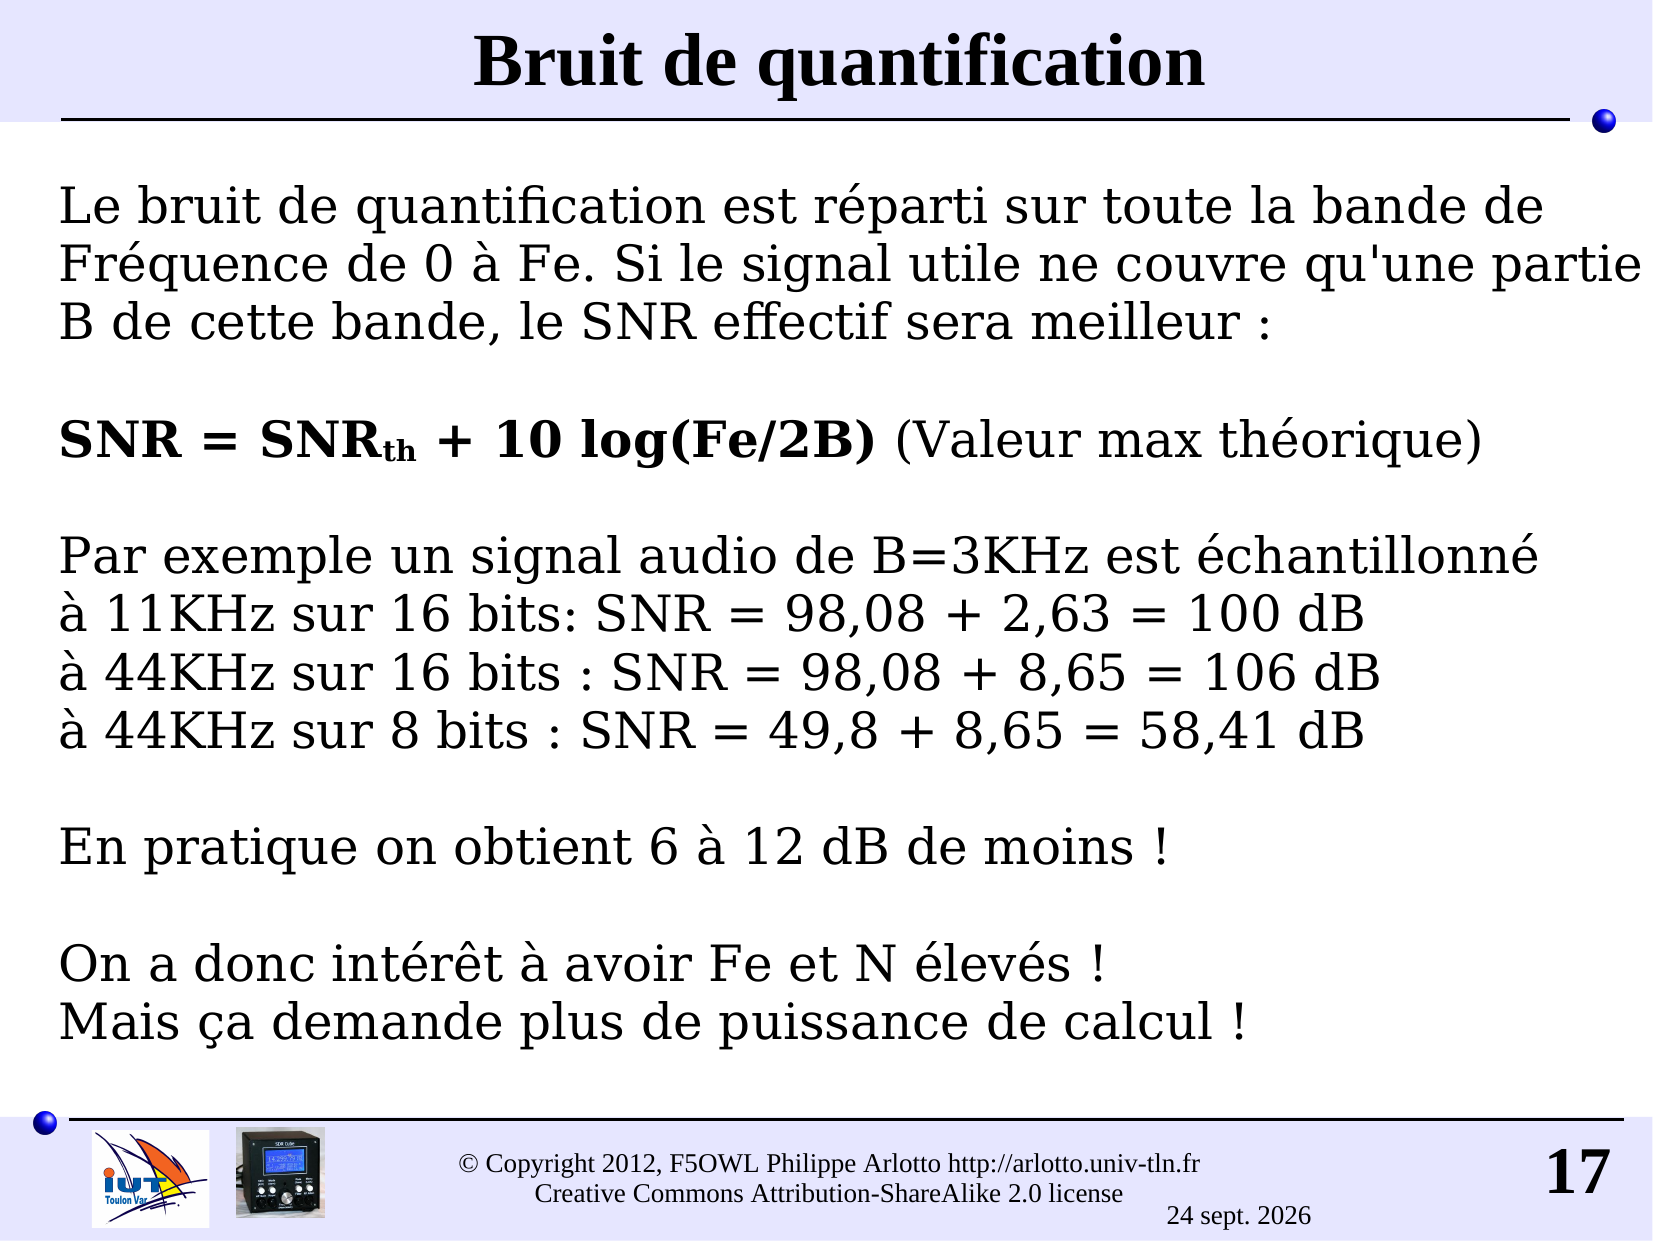

# Bruit de quantification
Le bruit de quantification est réparti sur toute la bande de
Fréquence de 0 à Fe. Si le signal utile ne couvre qu'une partie
B de cette bande, le SNR effectif sera meilleur :
SNR = SNRth + 10 log(Fe/2B) (Valeur max théorique)
Par exemple un signal audio de B=3KHz est échantillonné
à 11KHz sur 16 bits: SNR = 98,08 + 2,63 = 100 dB
à 44KHz sur 16 bits : SNR = 98,08 + 8,65 = 106 dB
à 44KHz sur 8 bits : SNR = 49,8 + 8,65 = 58,41 dB
En pratique on obtient 6 à 12 dB de moins !
On a donc intérêt à avoir Fe et N élevés !
Mais ça demande plus de puissance de calcul !